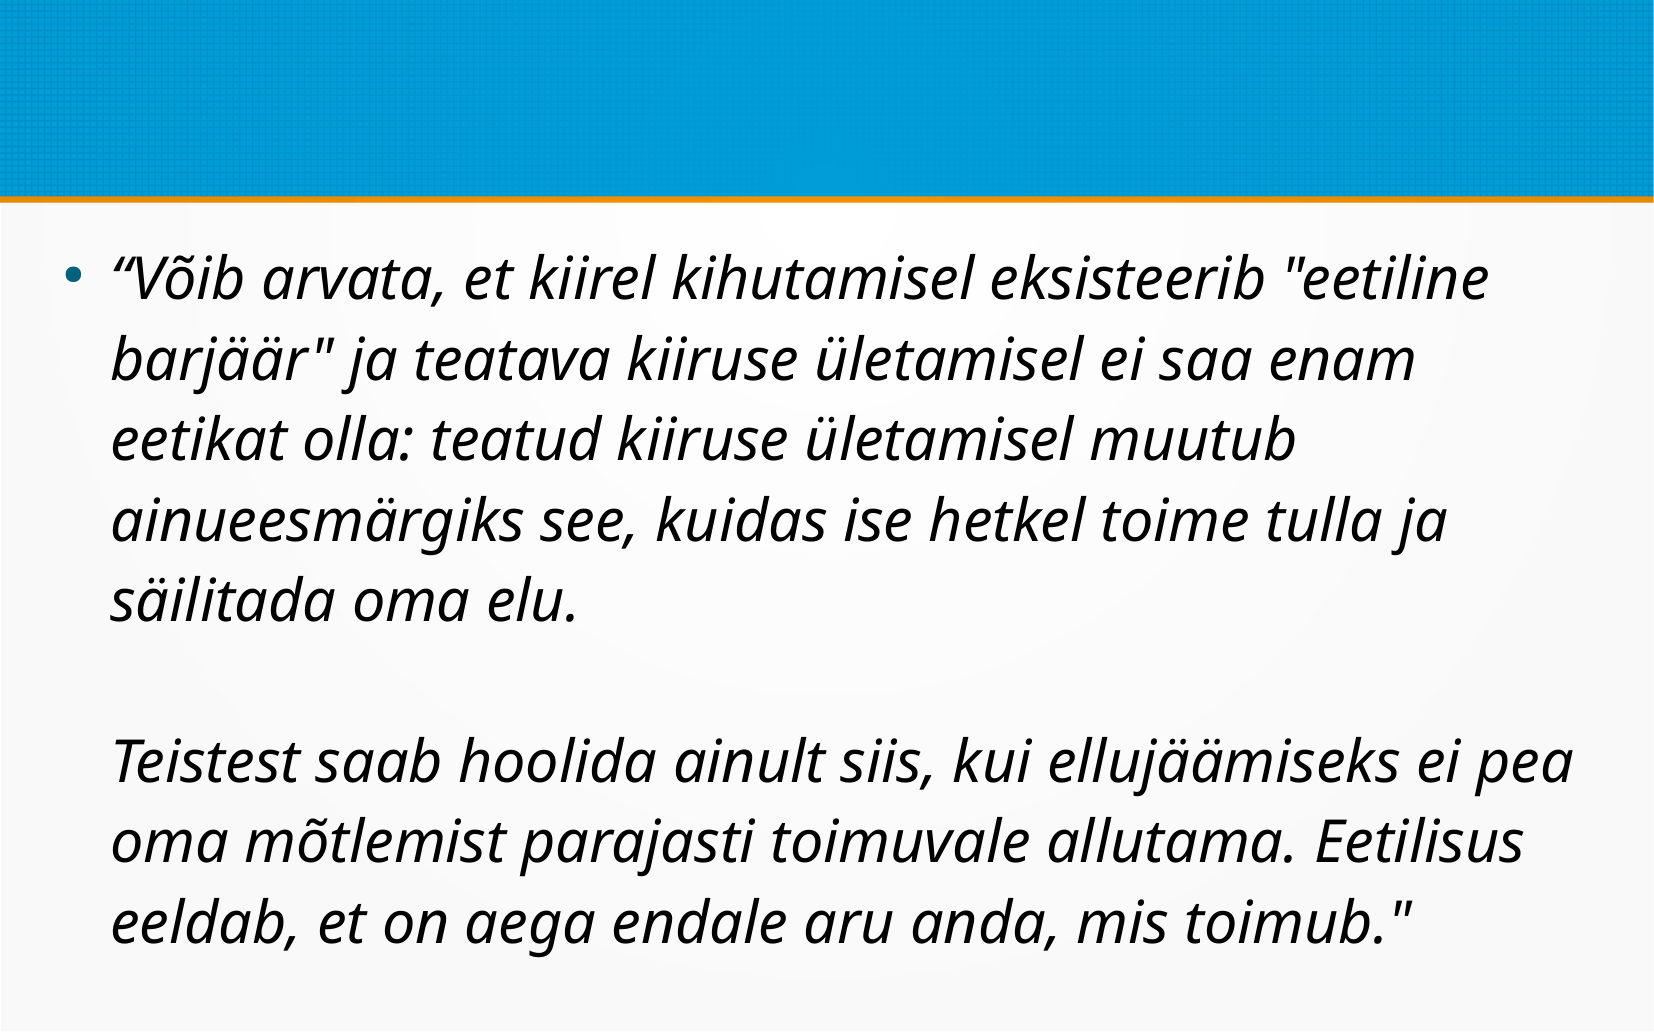

#
“Võib arvata, et kiirel kihutamisel eksisteerib "eetiline barjäär" ja teatava kiiruse ületamisel ei saa enam eetikat olla: teatud kiiruse ületamisel muutub ainueesmärgiks see, kuidas ise hetkel toime tulla ja säilitada oma elu.
Teistest saab hoolida ainult siis, kui ellujäämiseks ei pea oma mõtlemist parajasti toimuvale allutama. Eetilisus eeldab, et on aega endale aru anda, mis toimub."